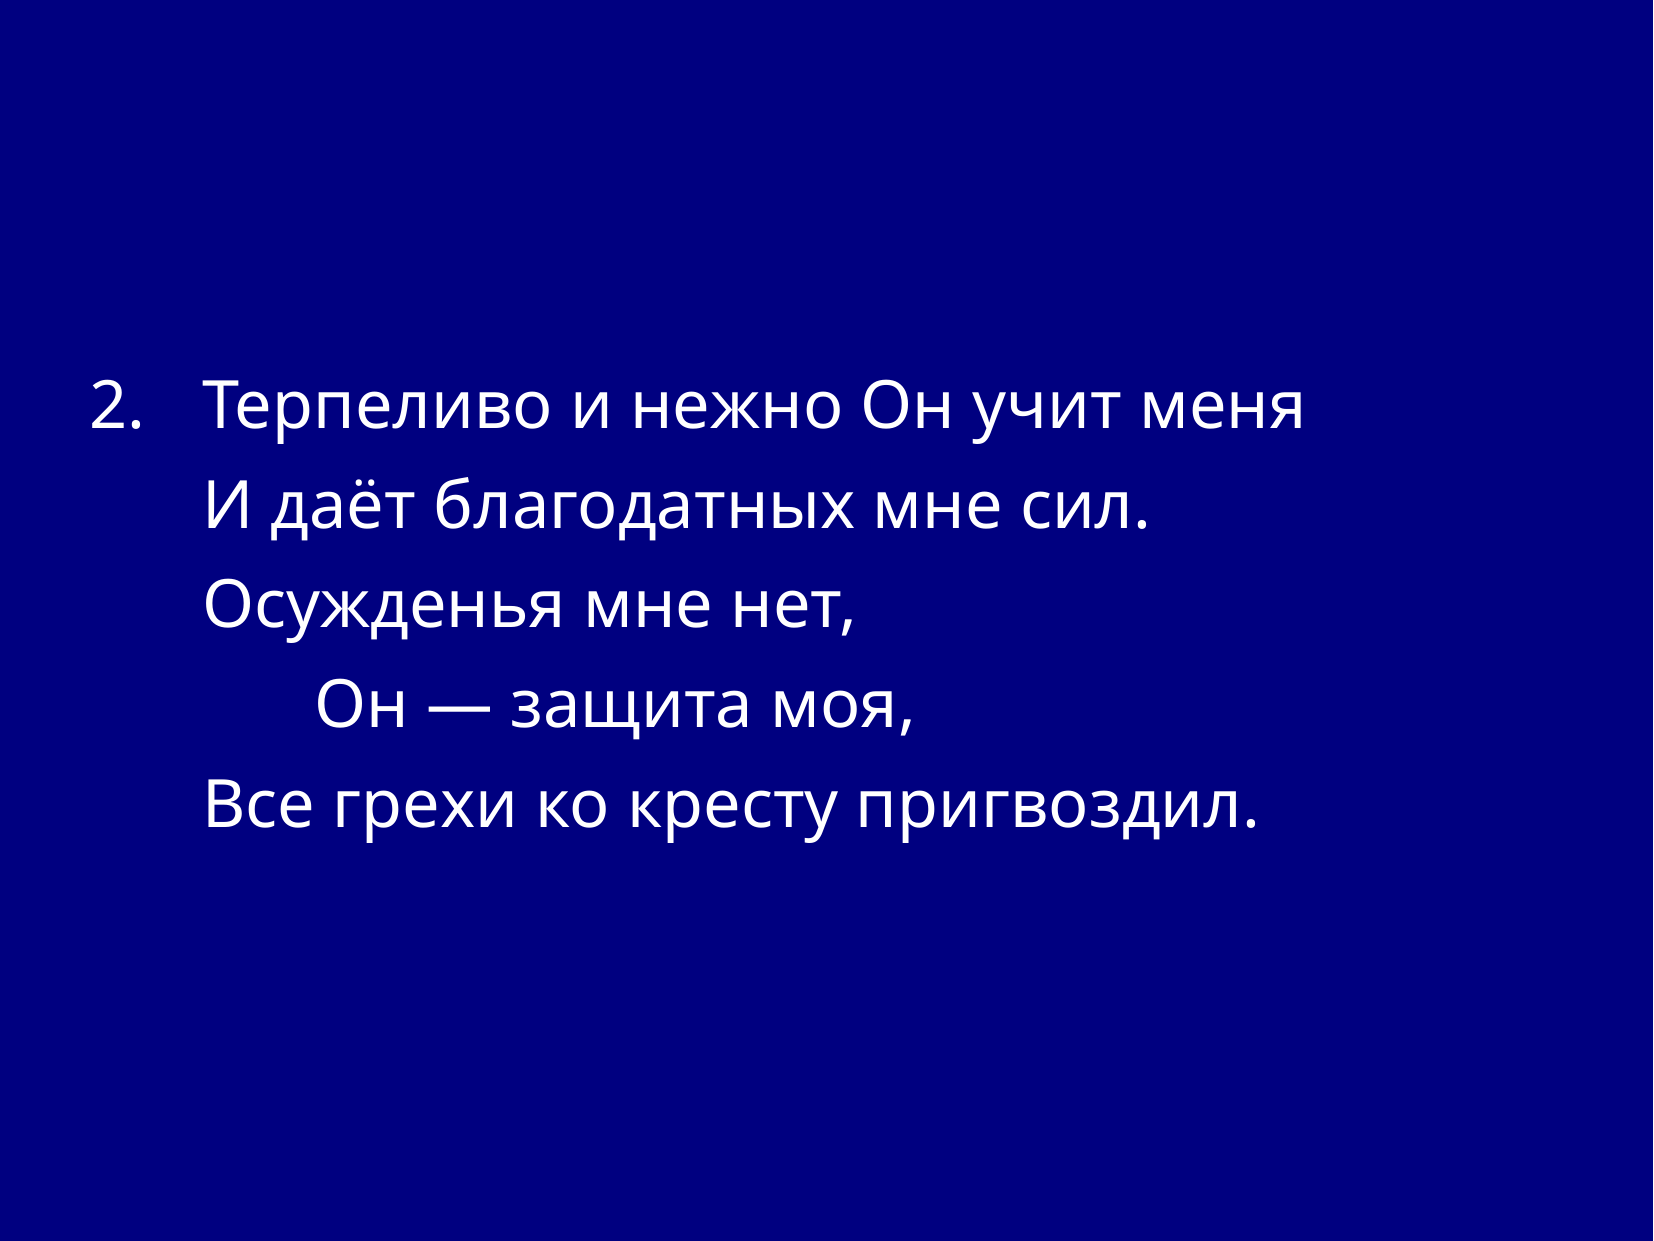

2.	Терпеливо и нежно Он учит меня
	И даёт благодатных мне сил.
	Осужденья мне нет,
		Он — защита моя,
	Все грехи ко кресту пригвоздил.